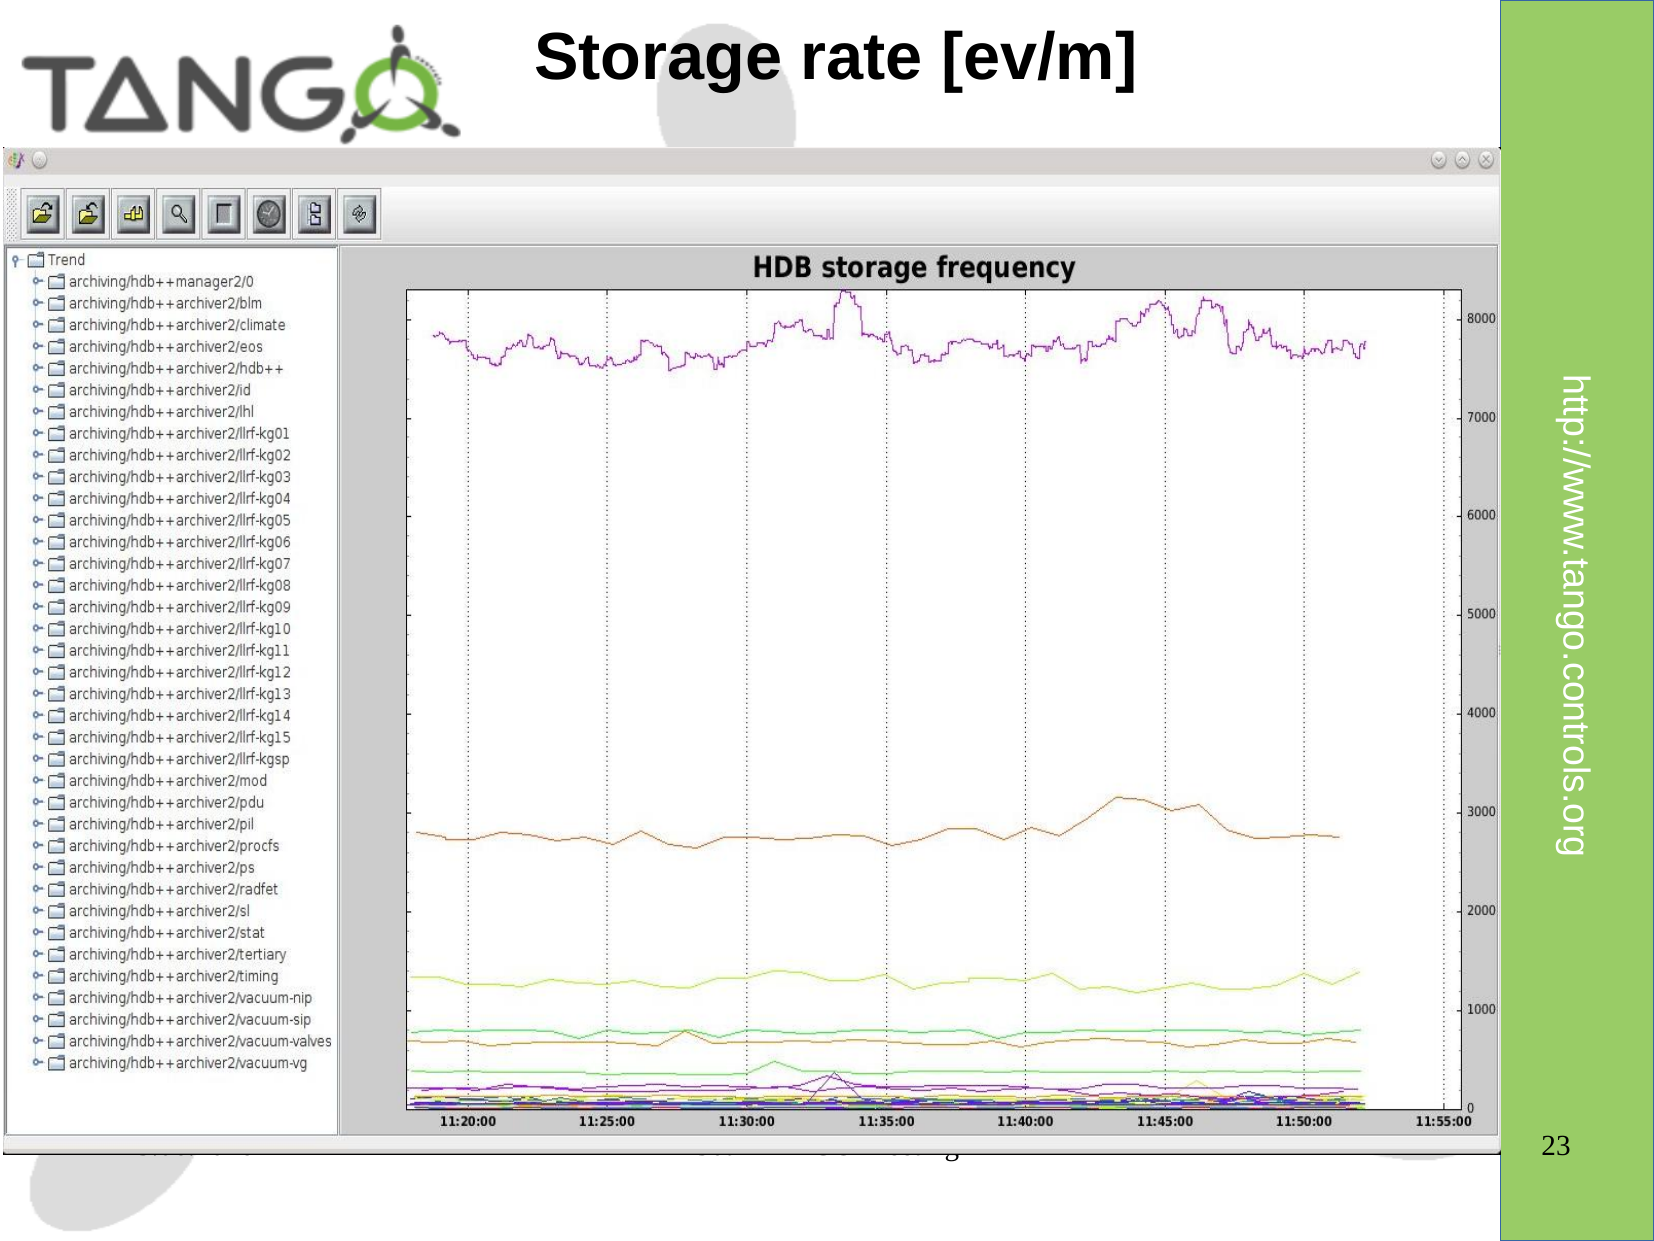

# Storage rate [ev/m]
21-23.06.2016
30th TANGO Meeting
23